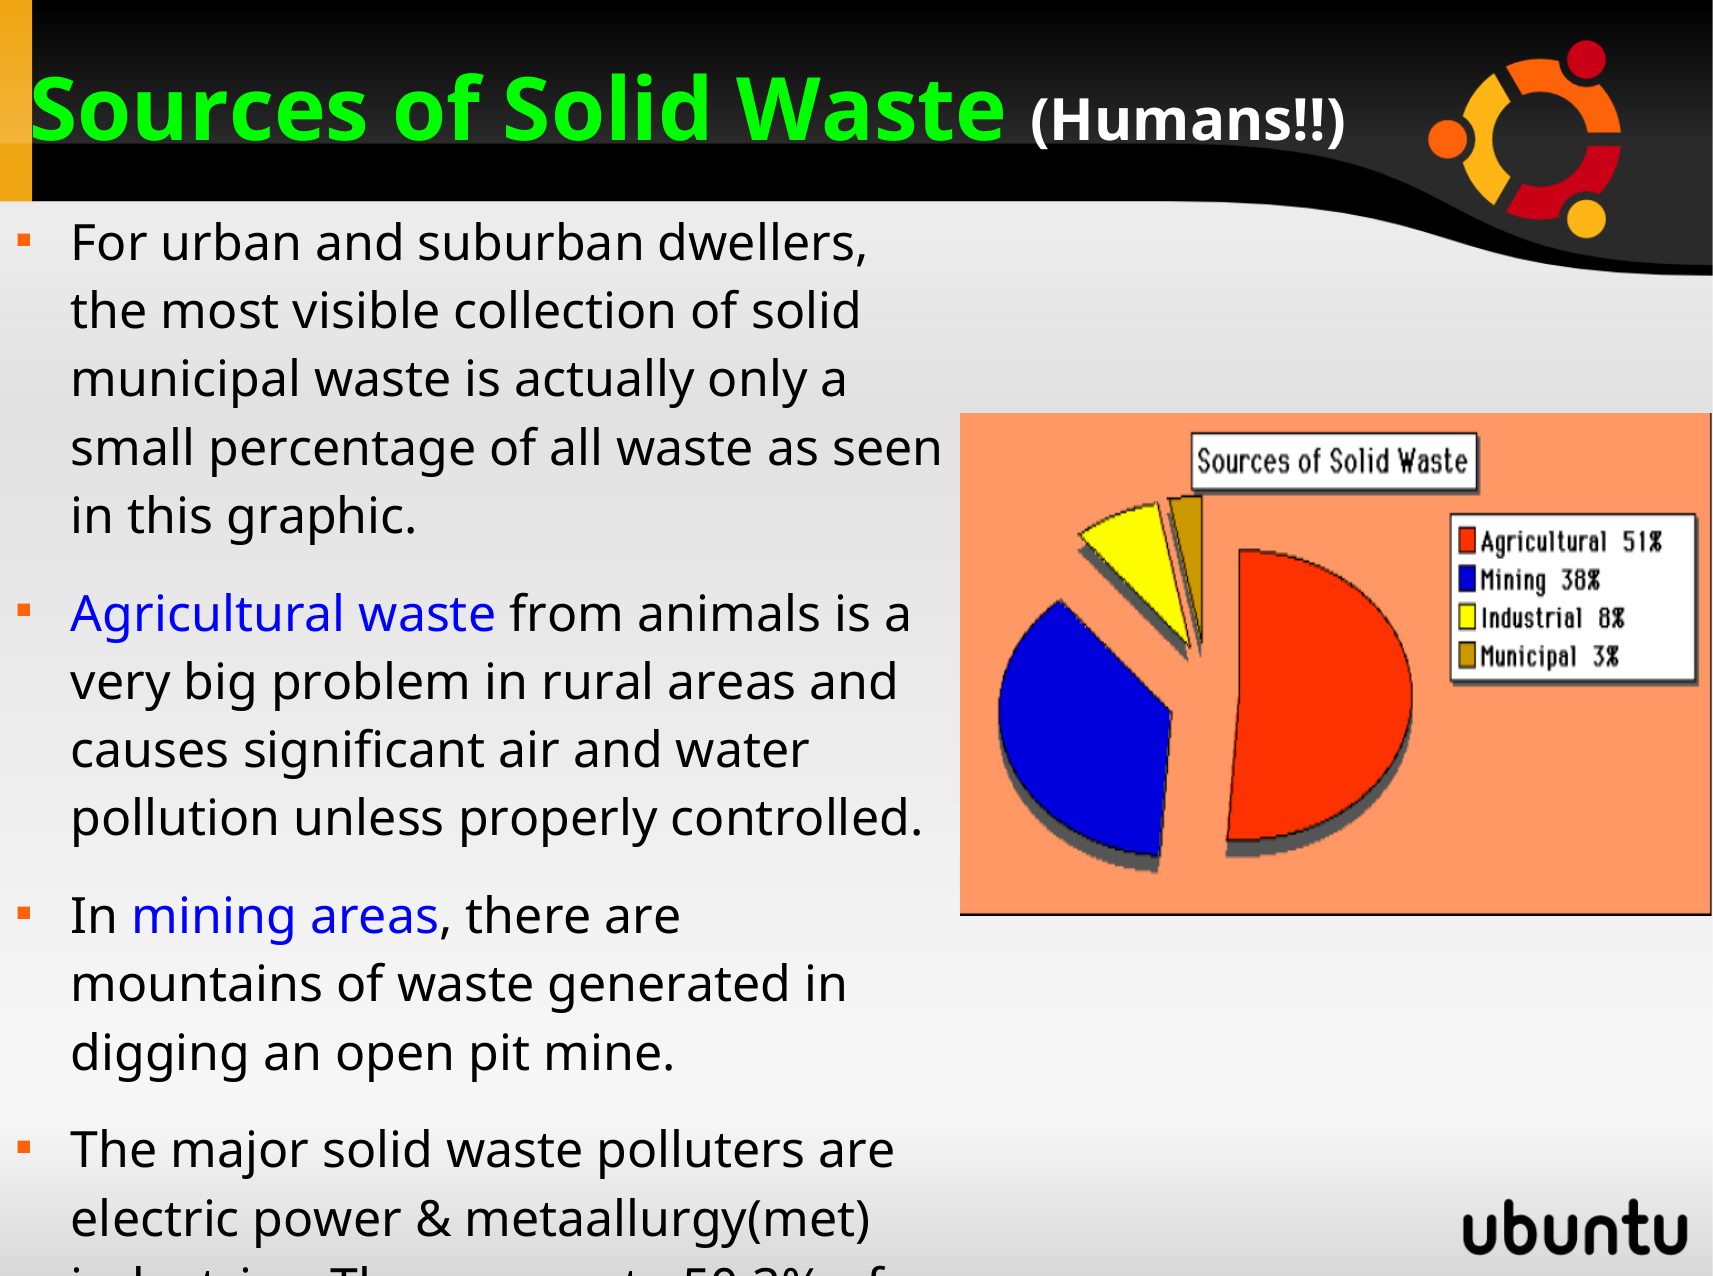

# Sources of Solid Waste (Humans!!)
For urban and suburban dwellers, the most visible collection of solid municipal waste is actually only a small percentage of all waste as seen in this graphic.
Agricultural waste from animals is a very big problem in rural areas and causes significant air and water pollution unless properly controlled.
In mining areas, there are mountains of waste generated in digging an open pit mine.
The major solid waste polluters are electric power & metaallurgy(met) industries. They generate 50.3% of takes place up 99.1% of storage space.